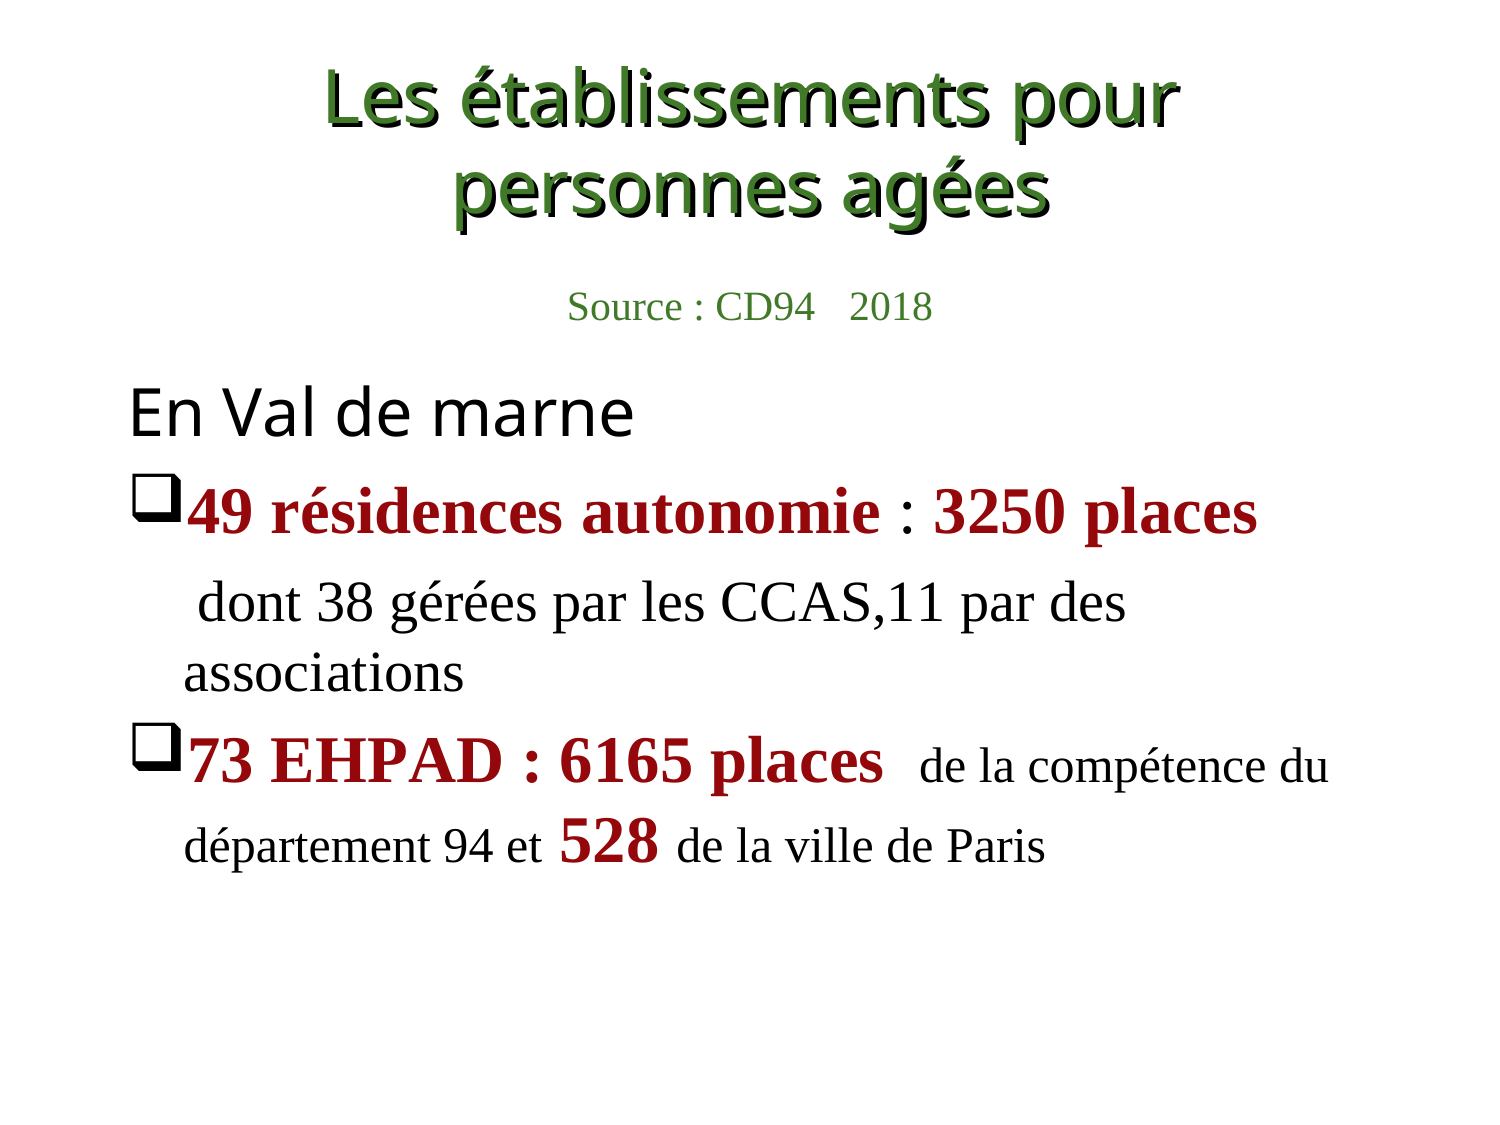

# Les établissements pour personnes agées Source : CD94 2018
En Val de marne
49 résidences autonomie : 3250 places
 dont 38 gérées par les CCAS,11 par des associations
73 EHPAD : 6165 places de la compétence du département 94 et 528 de la ville de Paris